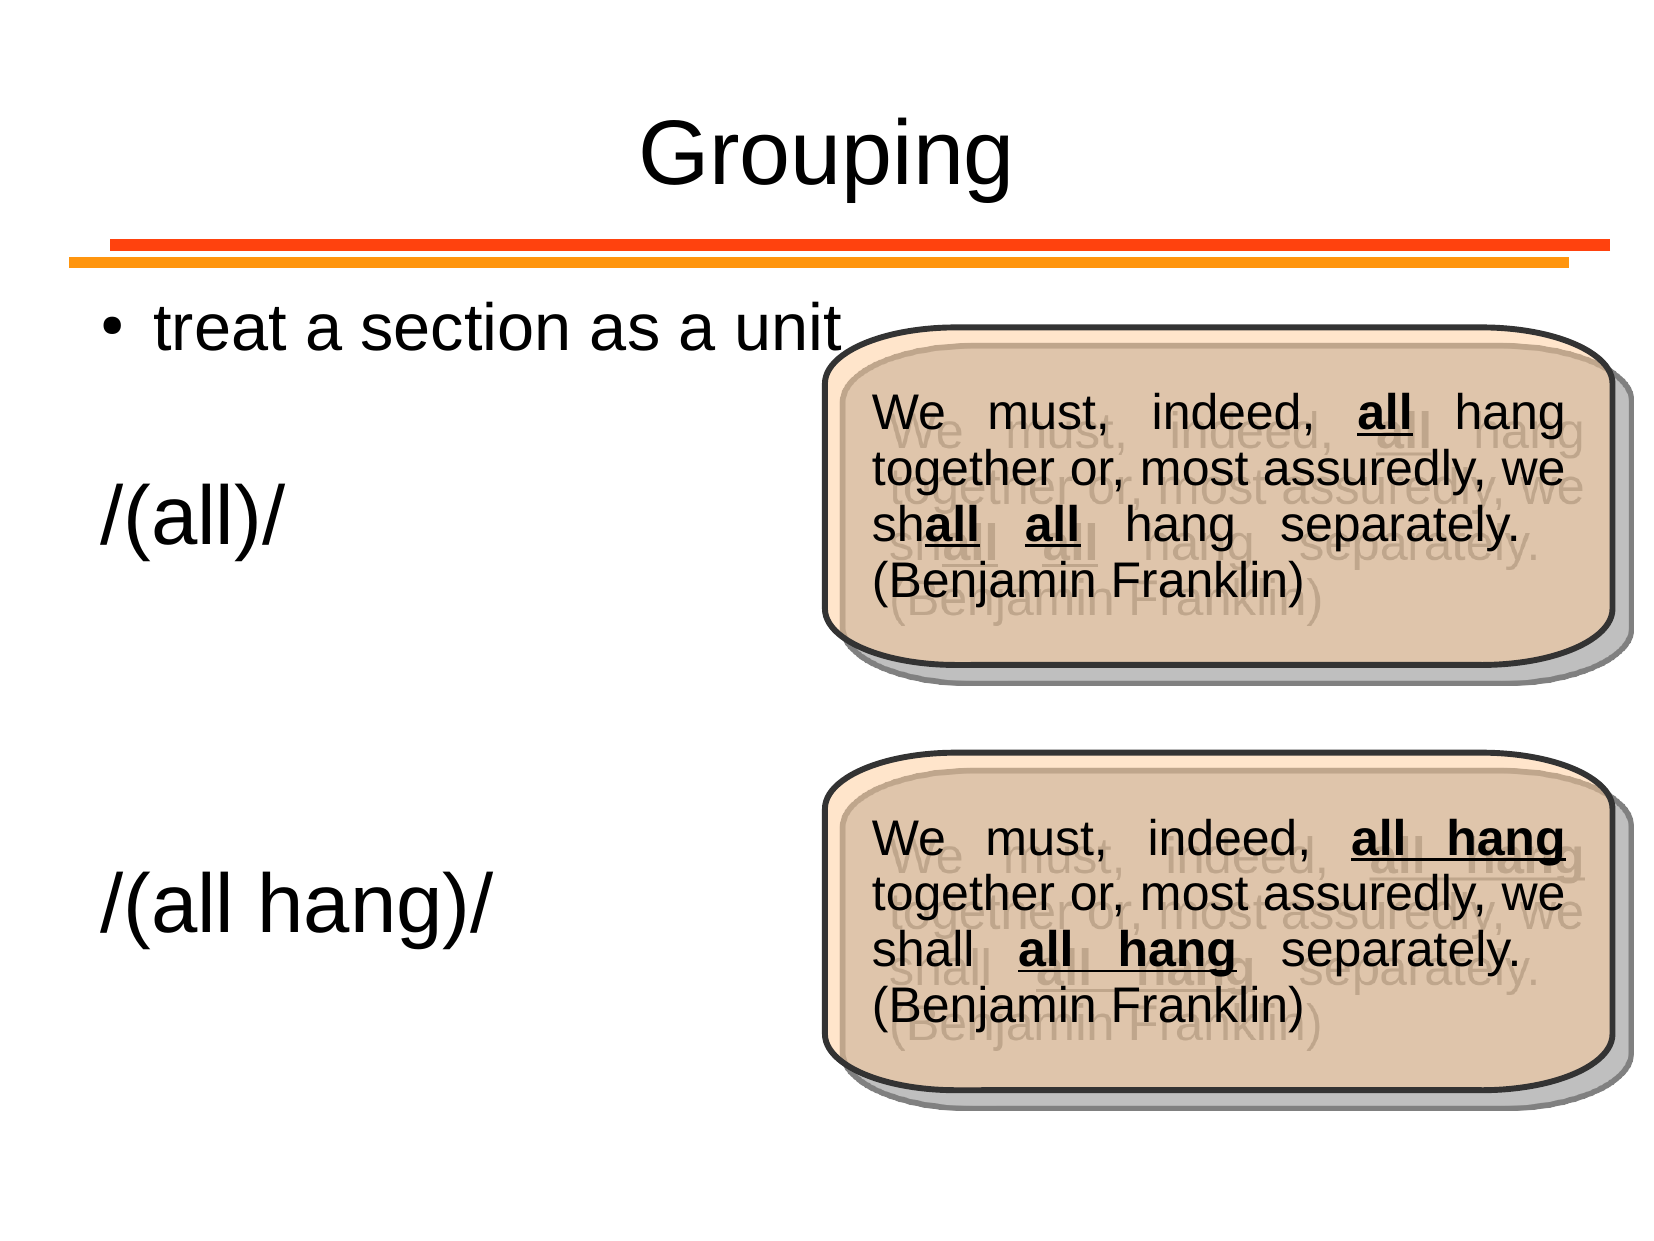

# Grouping
treat a section as a unit
/(all)/
/(all hang)/
We must, indeed, all hang together or, most assuredly, we shall all hang separately. (Benjamin Franklin)
We must, indeed, all hang together or, most assuredly, we shall all hang separately. (Benjamin Franklin)